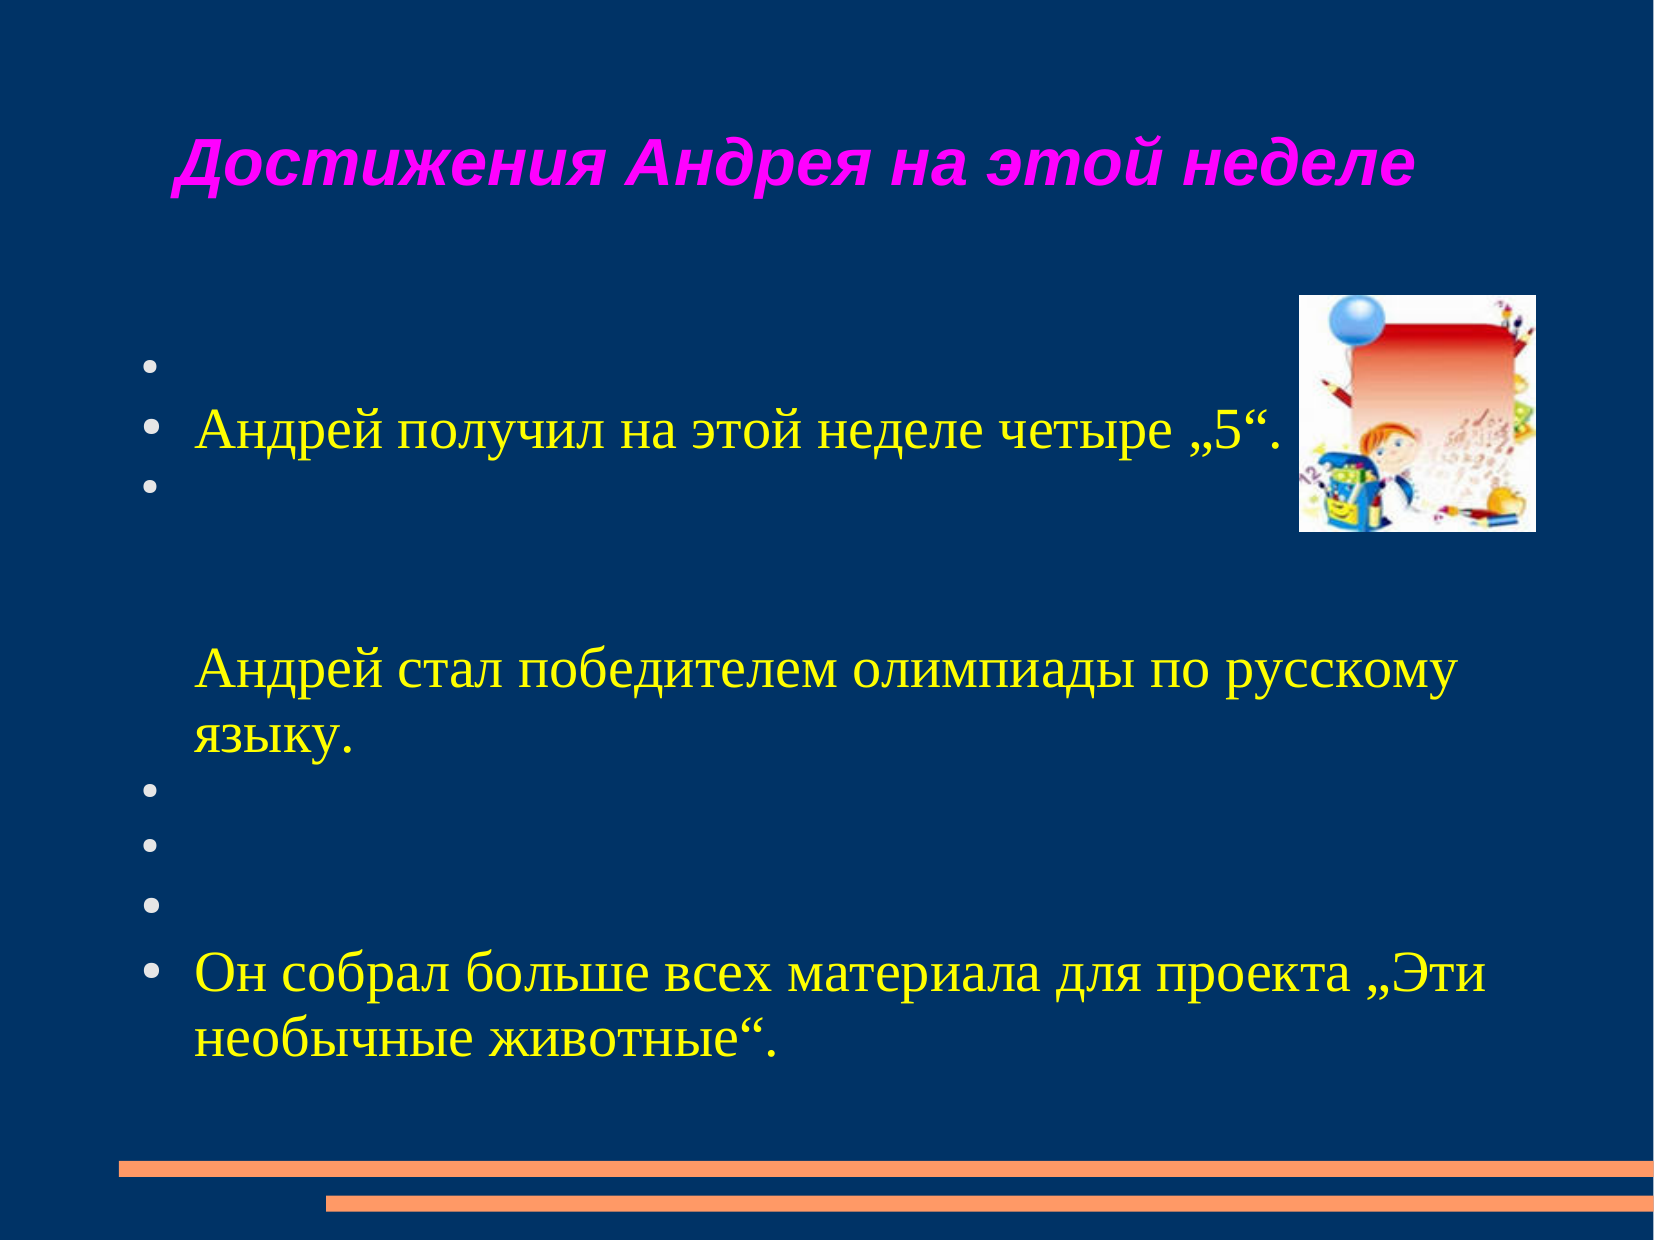

# Достижения Андрея на этой неделе
Андрей получил на этой неделе четыре „5“.
Андрей стал победителем олимпиады по русскому языку.
Он собрал больше всех материала для проекта „Эти необычные животные“.